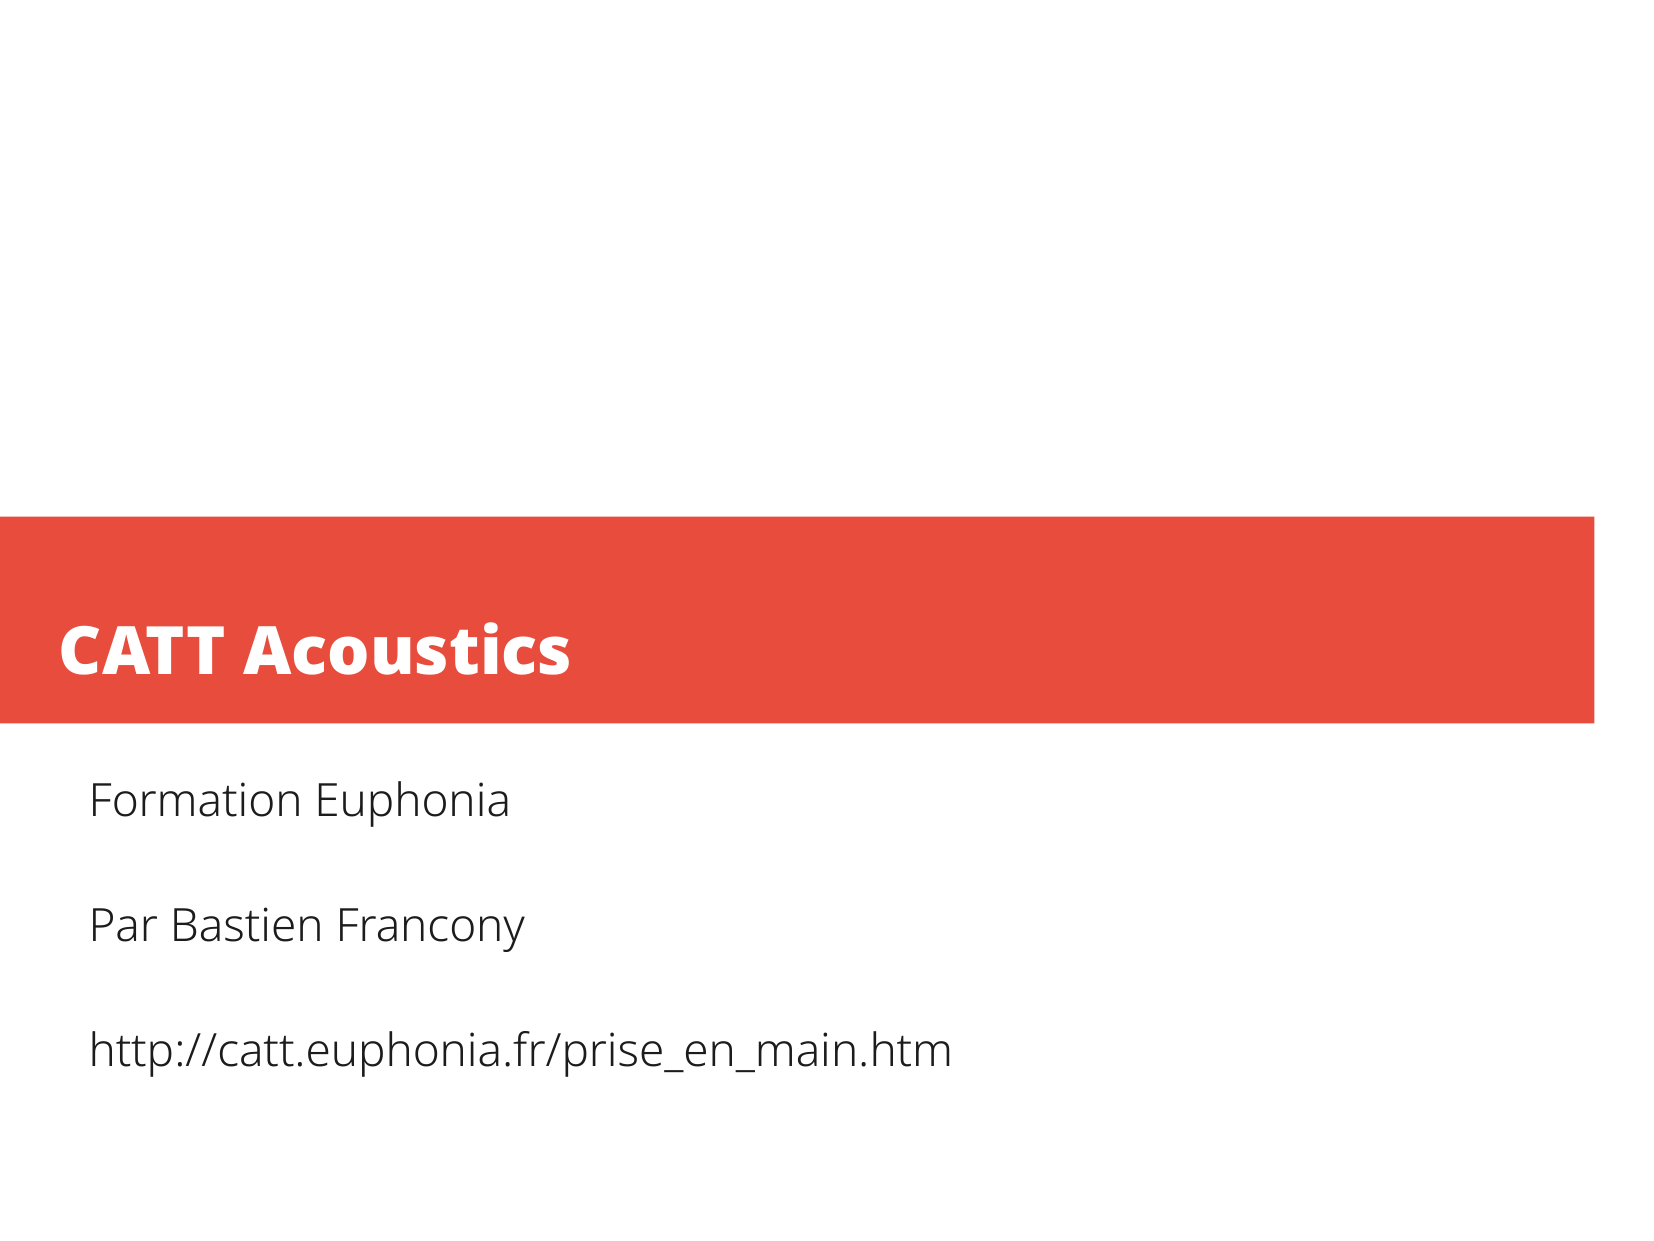

# CATT Acoustics
Formation Euphonia
Par Bastien Francony
http://catt.euphonia.fr/prise_en_main.htm